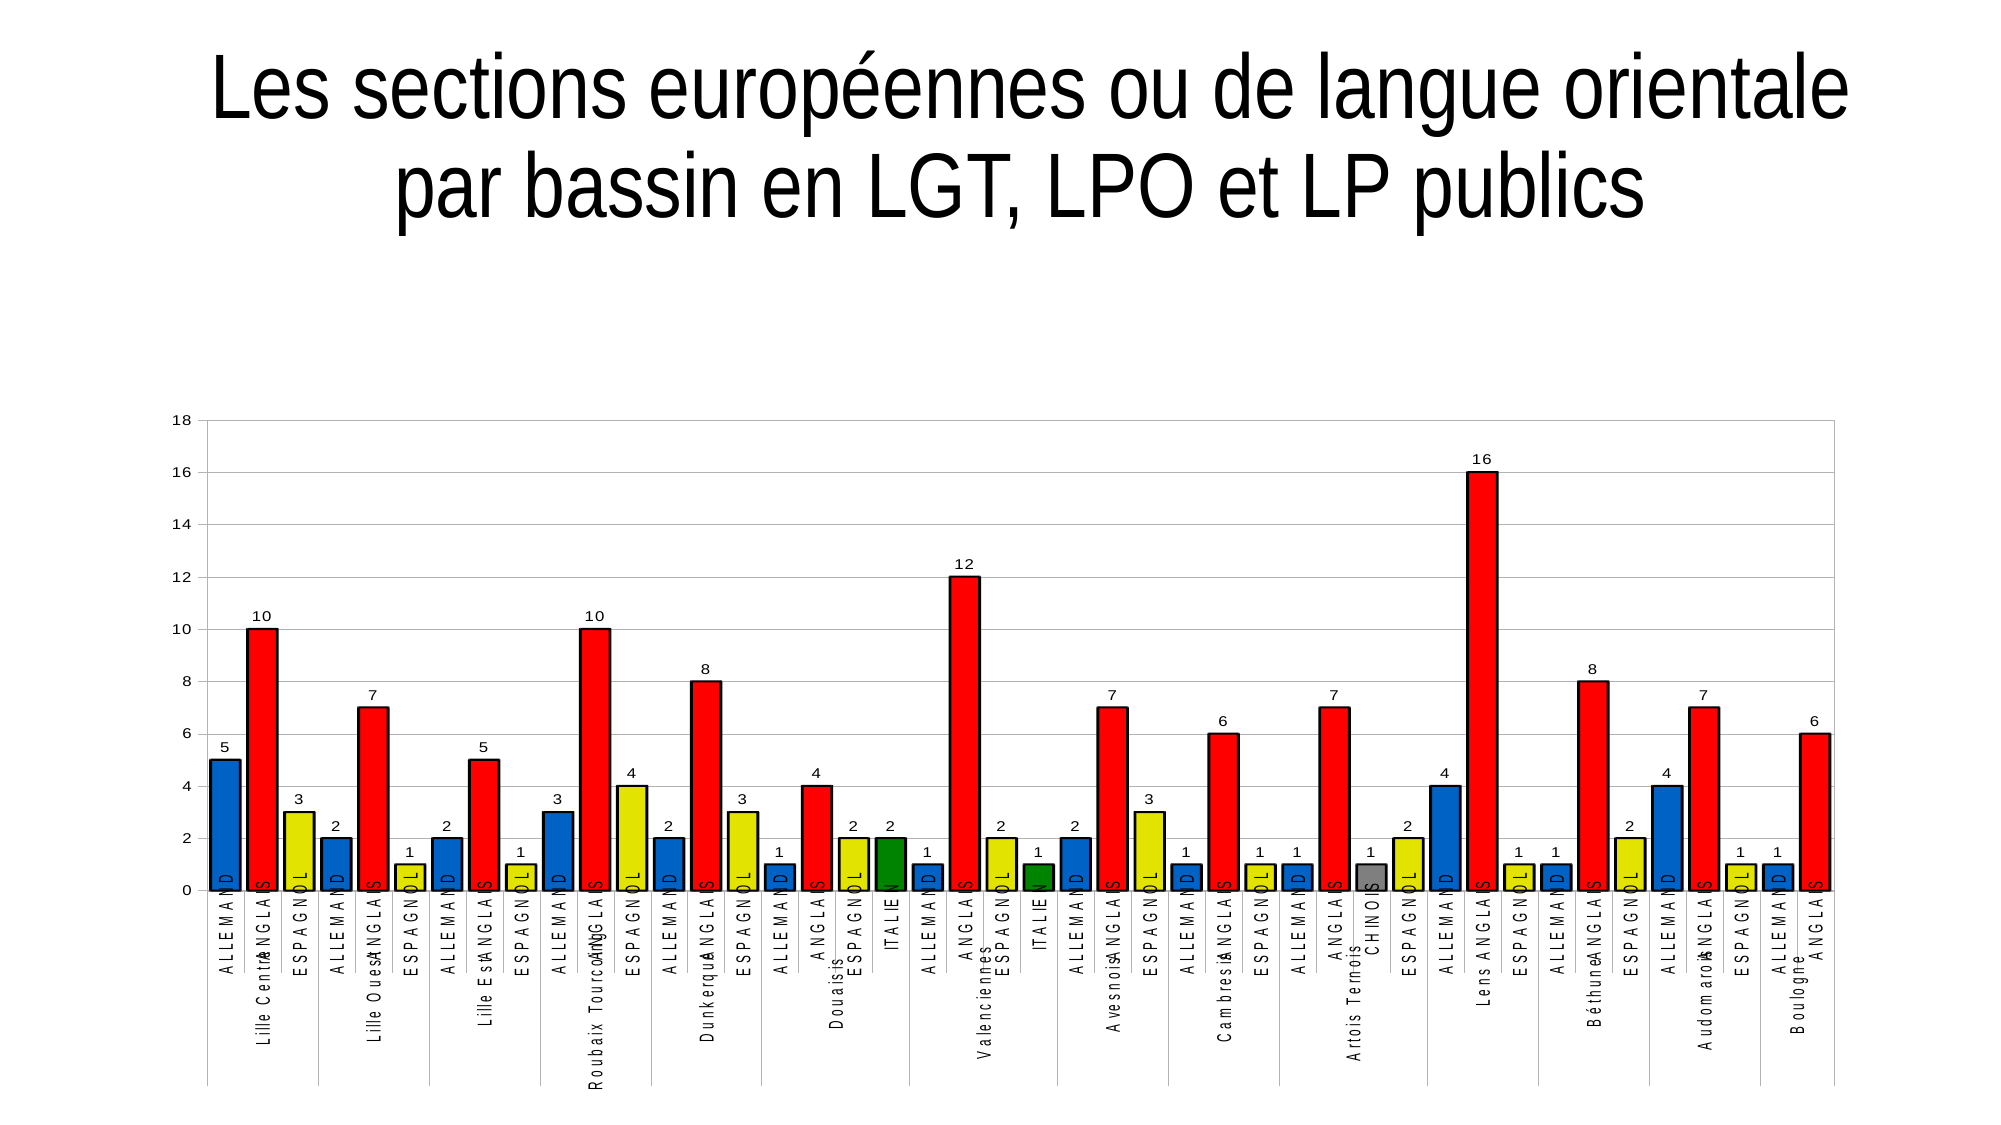

# Les sections européennes ou de langue orientale par bassin en LGT, LPO et LP publics